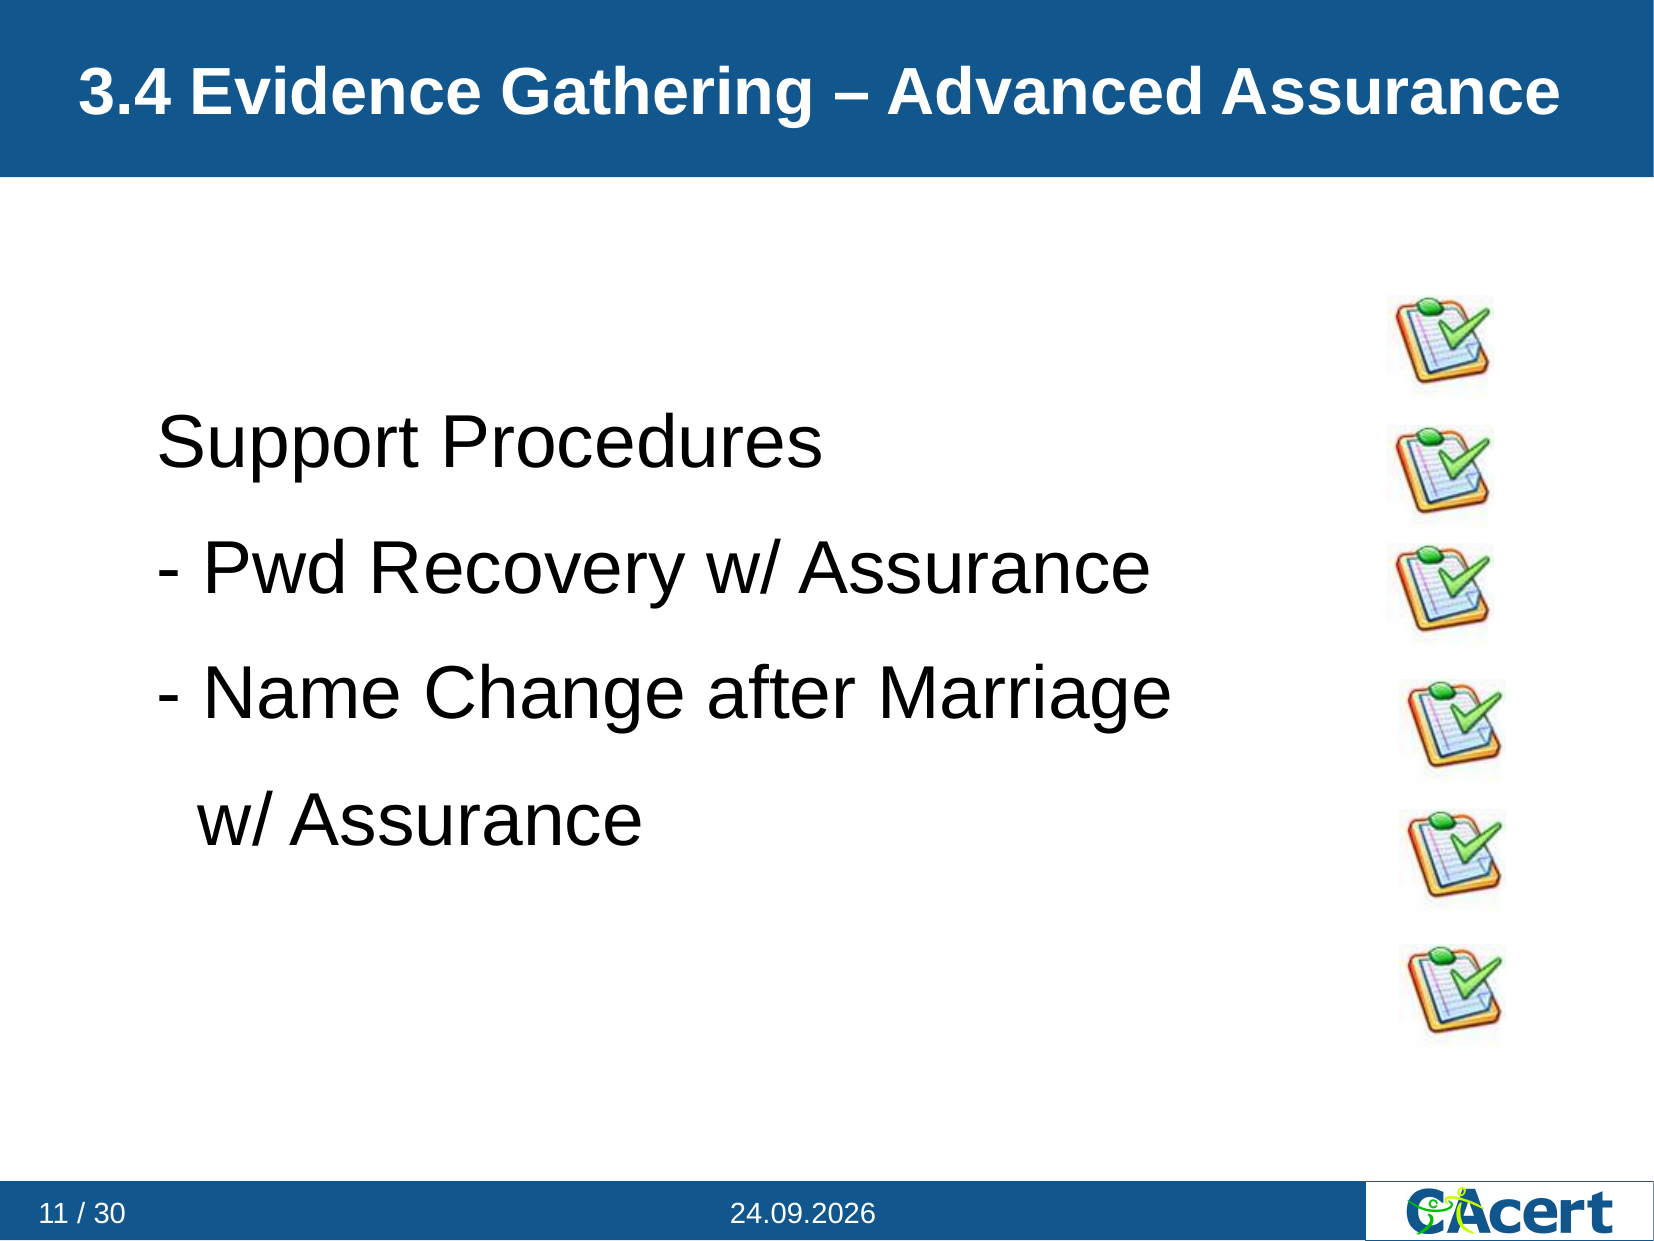

# 3.4 Evidence Gathering – Advanced Assurance
 Support Procedures
 - Pwd Recovery w/ Assurance
 - Name Change after Marriage
 w/ Assurance